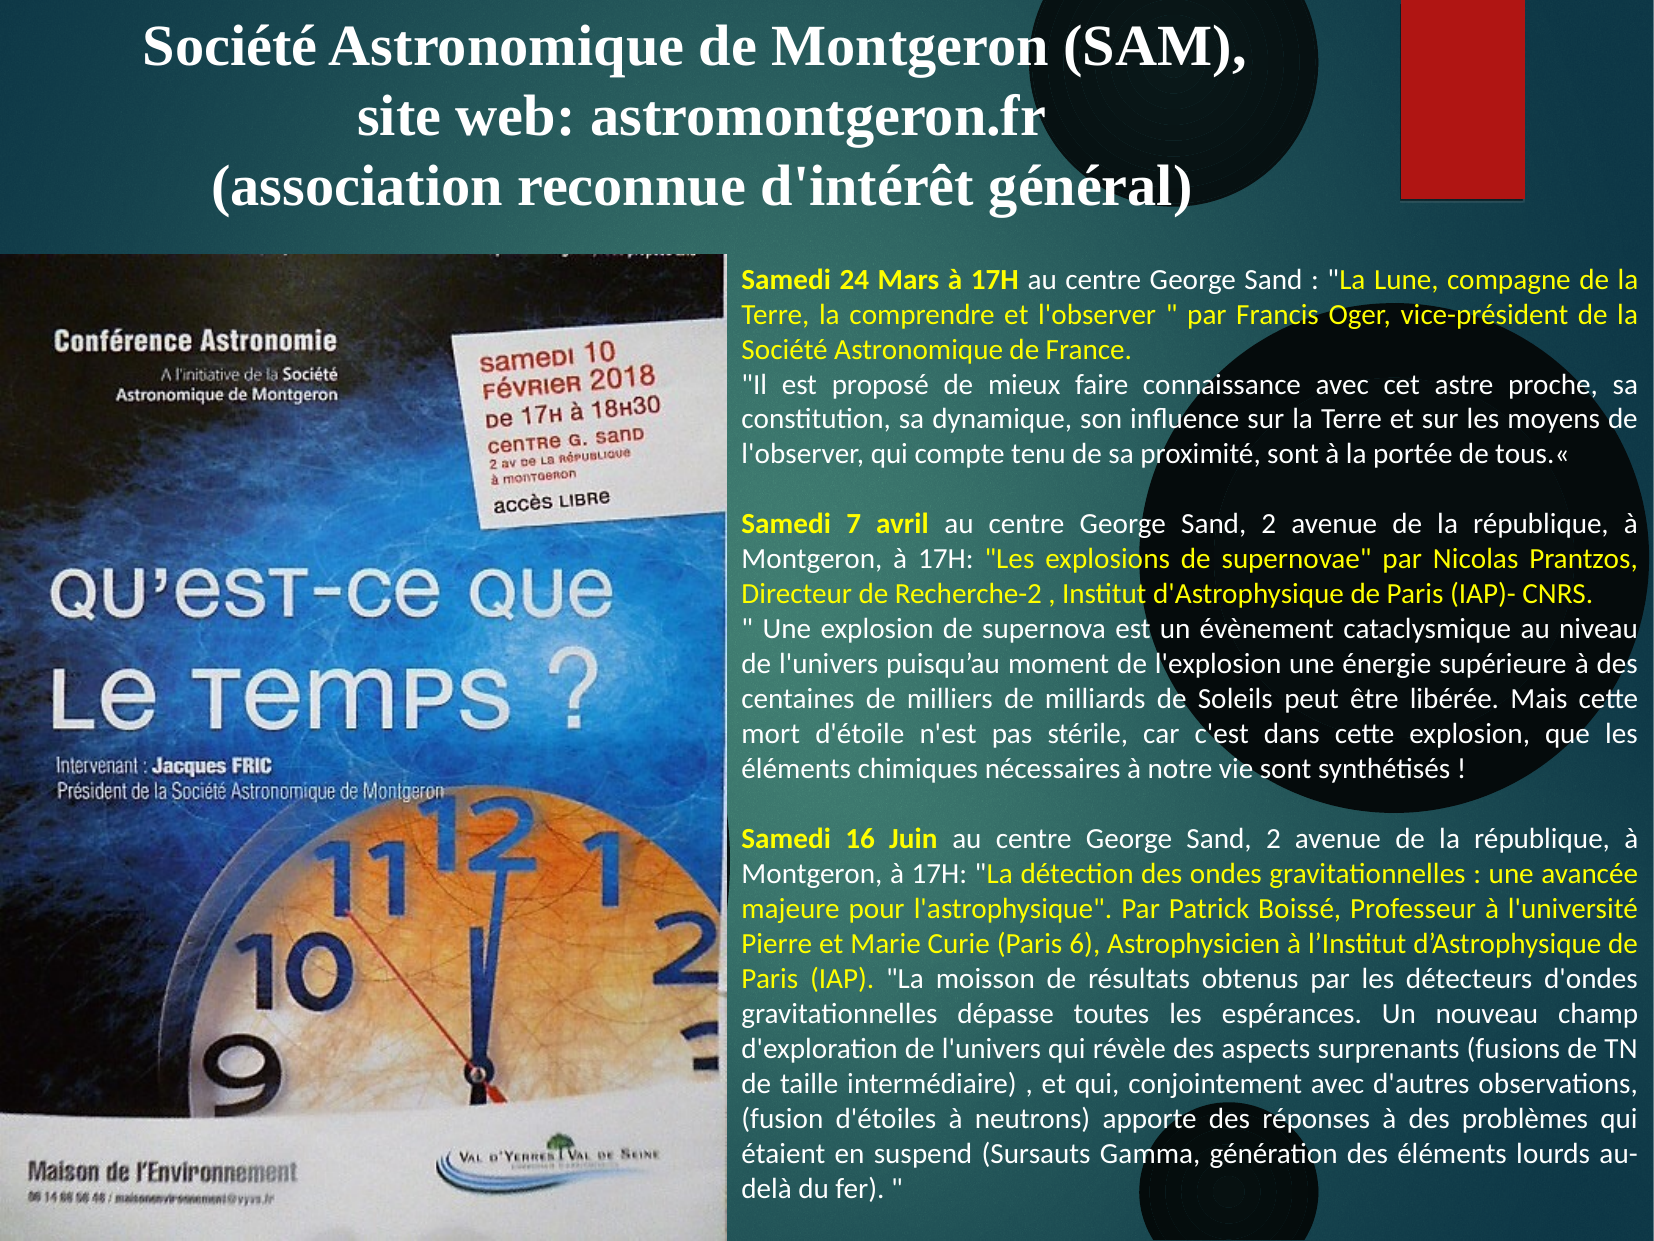

Société Astronomique de Montgeron (SAM),
site web: astromontgeron.fr
(association reconnue d'intérêt général)
Samedi 24 Mars à 17H au centre George Sand : "La Lune, compagne de la Terre, la comprendre et l'observer " par Francis Oger, vice-président de la Société Astronomique de France.
"Il est proposé de mieux faire connaissance avec cet astre proche, sa constitution, sa dynamique, son influence sur la Terre et sur les moyens de l'observer, qui compte tenu de sa proximité, sont à la portée de tous.«
Samedi 7 avril au centre George Sand, 2 avenue de la république, à Montgeron, à 17H: "Les explosions de supernovae" par Nicolas Prantzos, Directeur de Recherche-2 , Institut d'Astrophysique de Paris (IAP)- CNRS.
" Une explosion de supernova est un évènement cataclysmique au niveau de l'univers puisqu’au moment de l'explosion une énergie supérieure à des centaines de milliers de milliards de Soleils peut être libérée. Mais cette mort d'étoile n'est pas stérile, car c'est dans cette explosion, que les éléments chimiques nécessaires à notre vie sont synthétisés !
Samedi 16 Juin au centre George Sand, 2 avenue de la république, à Montgeron, à 17H: "La détection des ondes gravitationnelles : une avancée majeure pour l'astrophysique". Par Patrick Boissé, Professeur à l'université Pierre et Marie Curie (Paris 6), Astrophysicien à l’Institut d’Astrophysique de Paris (IAP). "La moisson de résultats obtenus par les détecteurs d'ondes gravitationnelles dépasse toutes les espérances. Un nouveau champ d'exploration de l'univers qui révèle des aspects surprenants (fusions de TN de taille intermédiaire) , et qui, conjointement avec d'autres observations, (fusion d'étoiles à neutrons) apporte des réponses à des problèmes qui étaient en suspend (Sursauts Gamma, génération des éléments lourds au-delà du fer). "